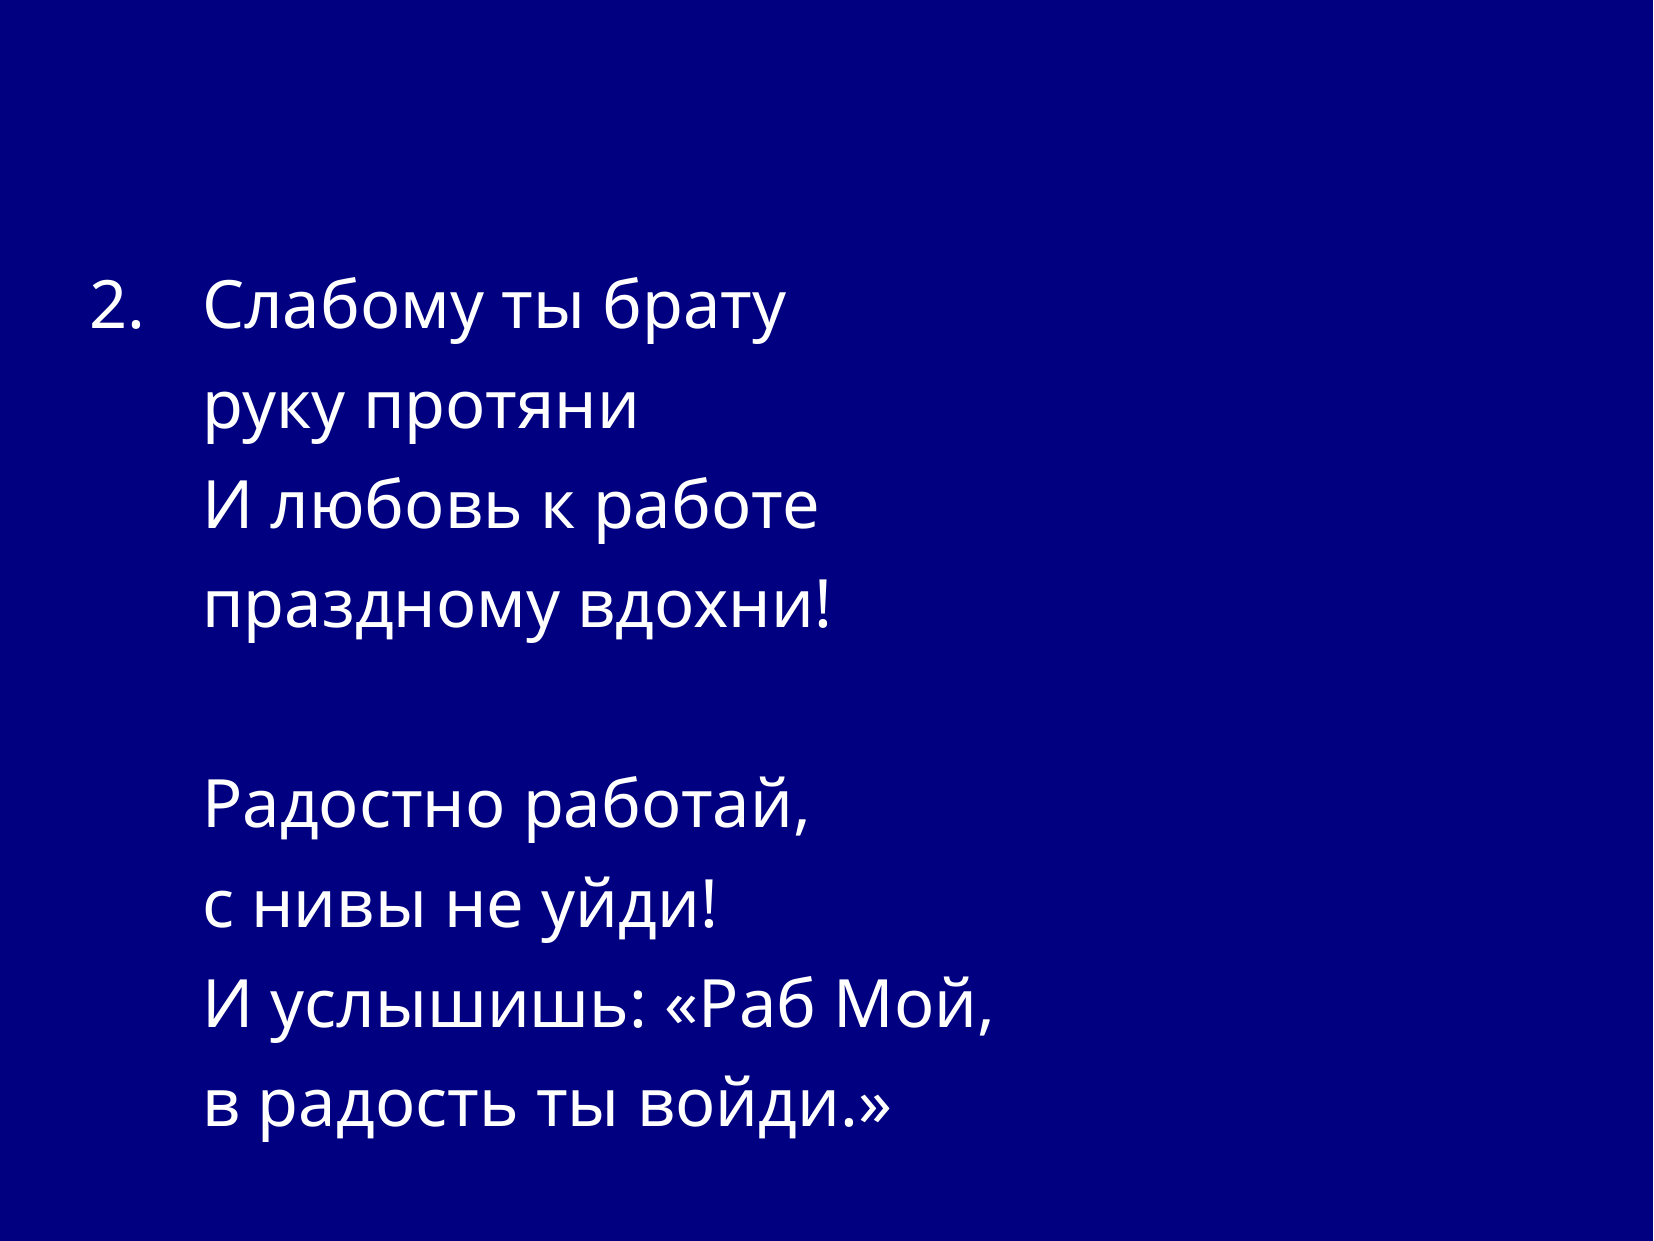

2.	Слабому ты брату
	руку протяни
	И любовь к работе
	праздному вдохни!
	Радостно работай,
	с нивы не уйди!
	И услышишь: «Раб Мой,
	в радость ты войди.»